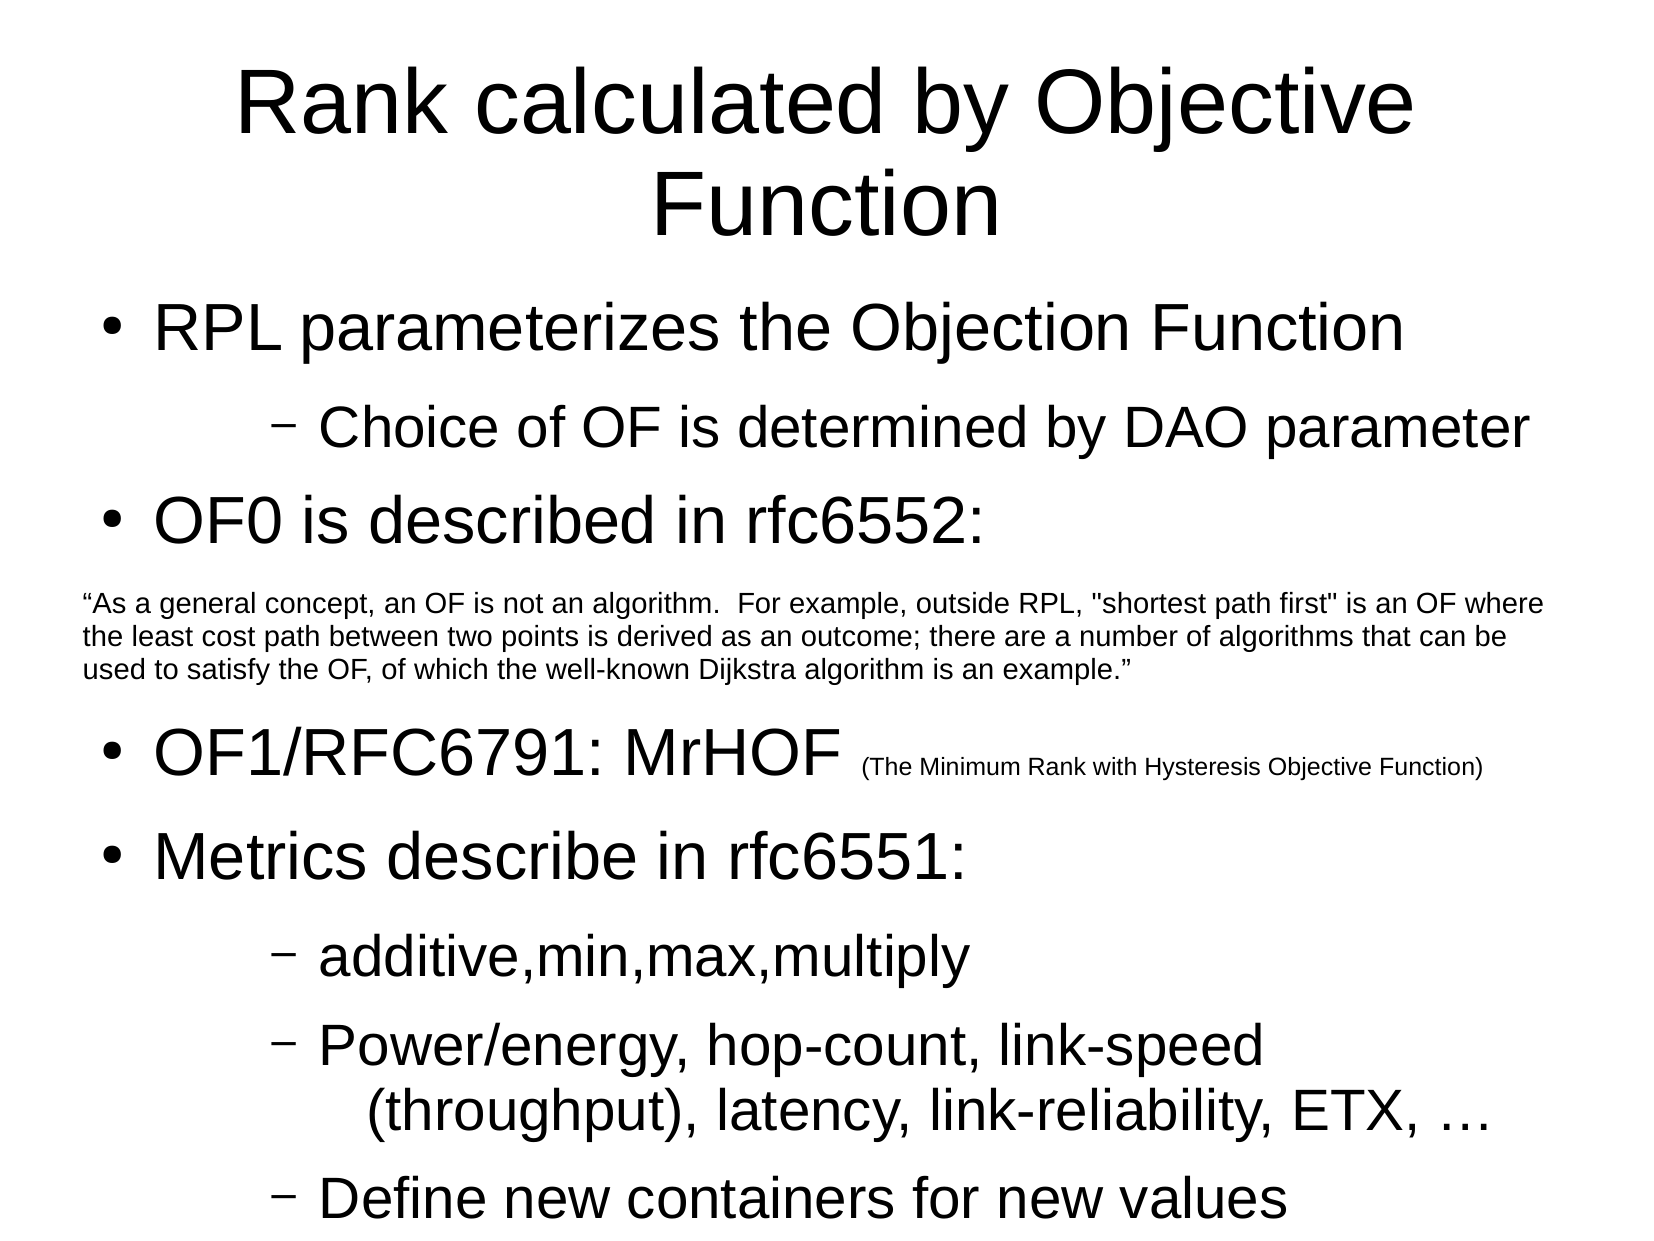

# Rank calculated by Objective Function
RPL parameterizes the Objection Function
Choice of OF is determined by DAO parameter
OF0 is described in rfc6552:
“As a general concept, an OF is not an algorithm. For example, outside RPL, "shortest path first" is an OF where the least cost path between two points is derived as an outcome; there are a number of algorithms that can be used to satisfy the OF, of which the well-known Dijkstra algorithm is an example.”
OF1/RFC6791: MrHOF (The Minimum Rank with Hysteresis Objective Function)
Metrics describe in rfc6551:
additive,min,max,multiply
Power/energy, hop-count, link-speed (throughput), latency, link-reliability, ETX, …
Define new containers for new values